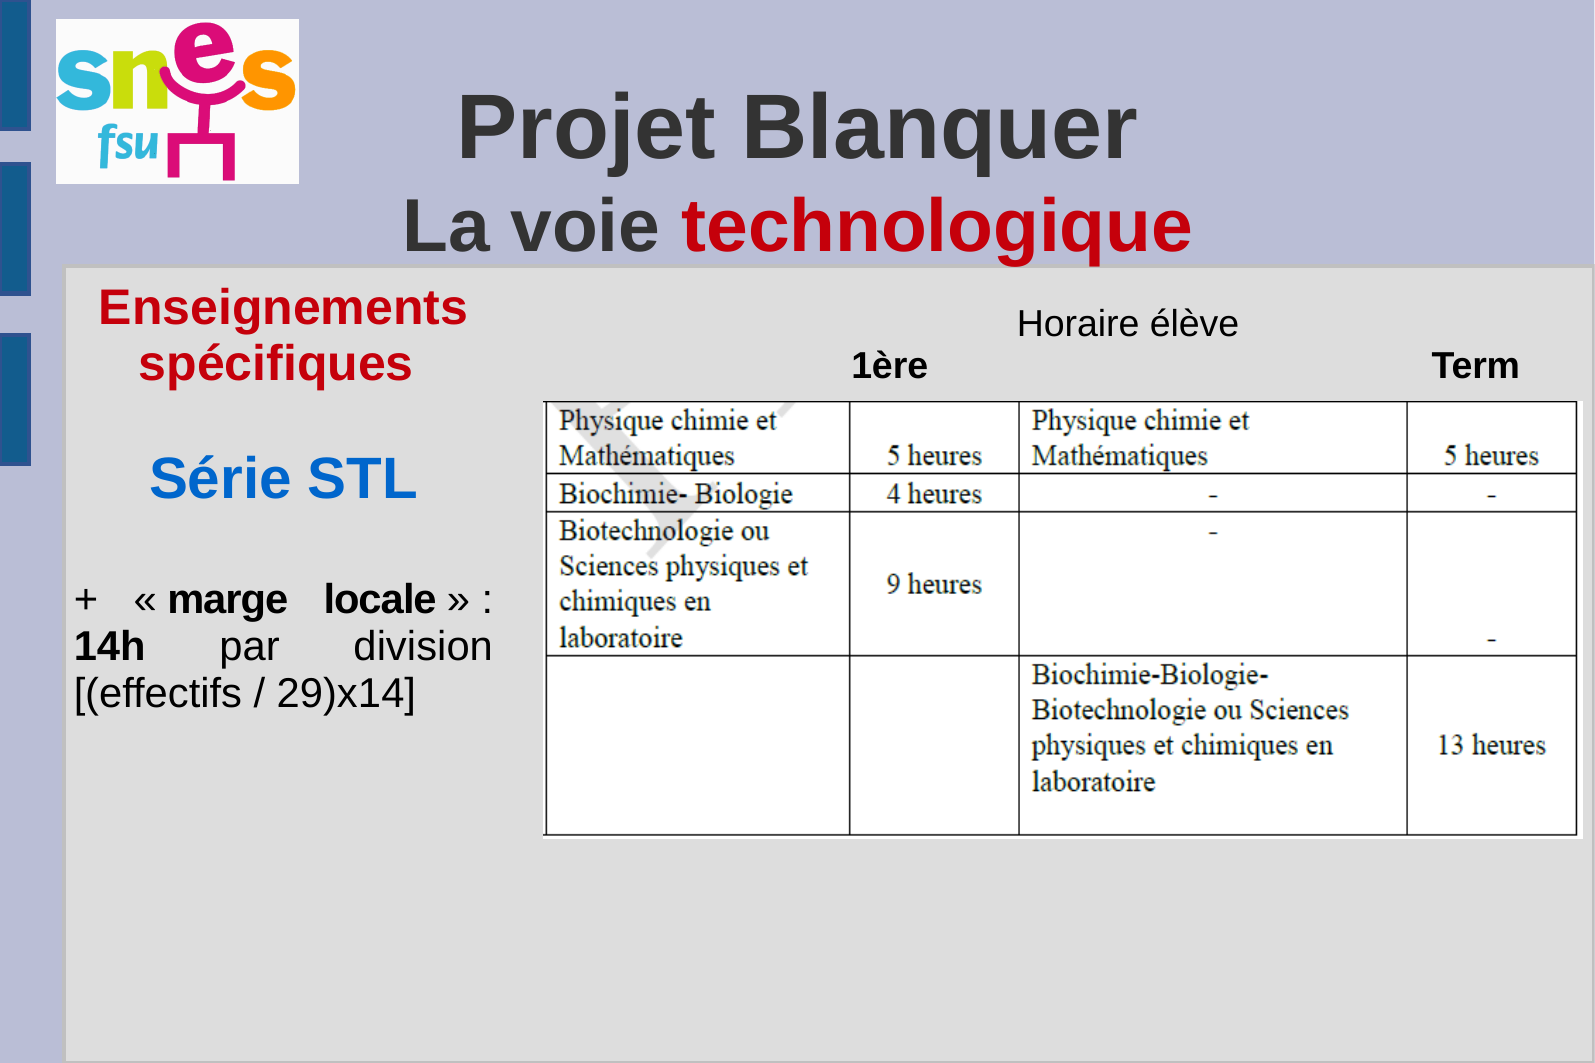

# Projet Blanquer La voie technologique
Enseignements spécifiques
Série STL
+ « marge locale » : 14h par division [(effectifs / 29)x14]
Horaire élève
 1ère					 	 Term